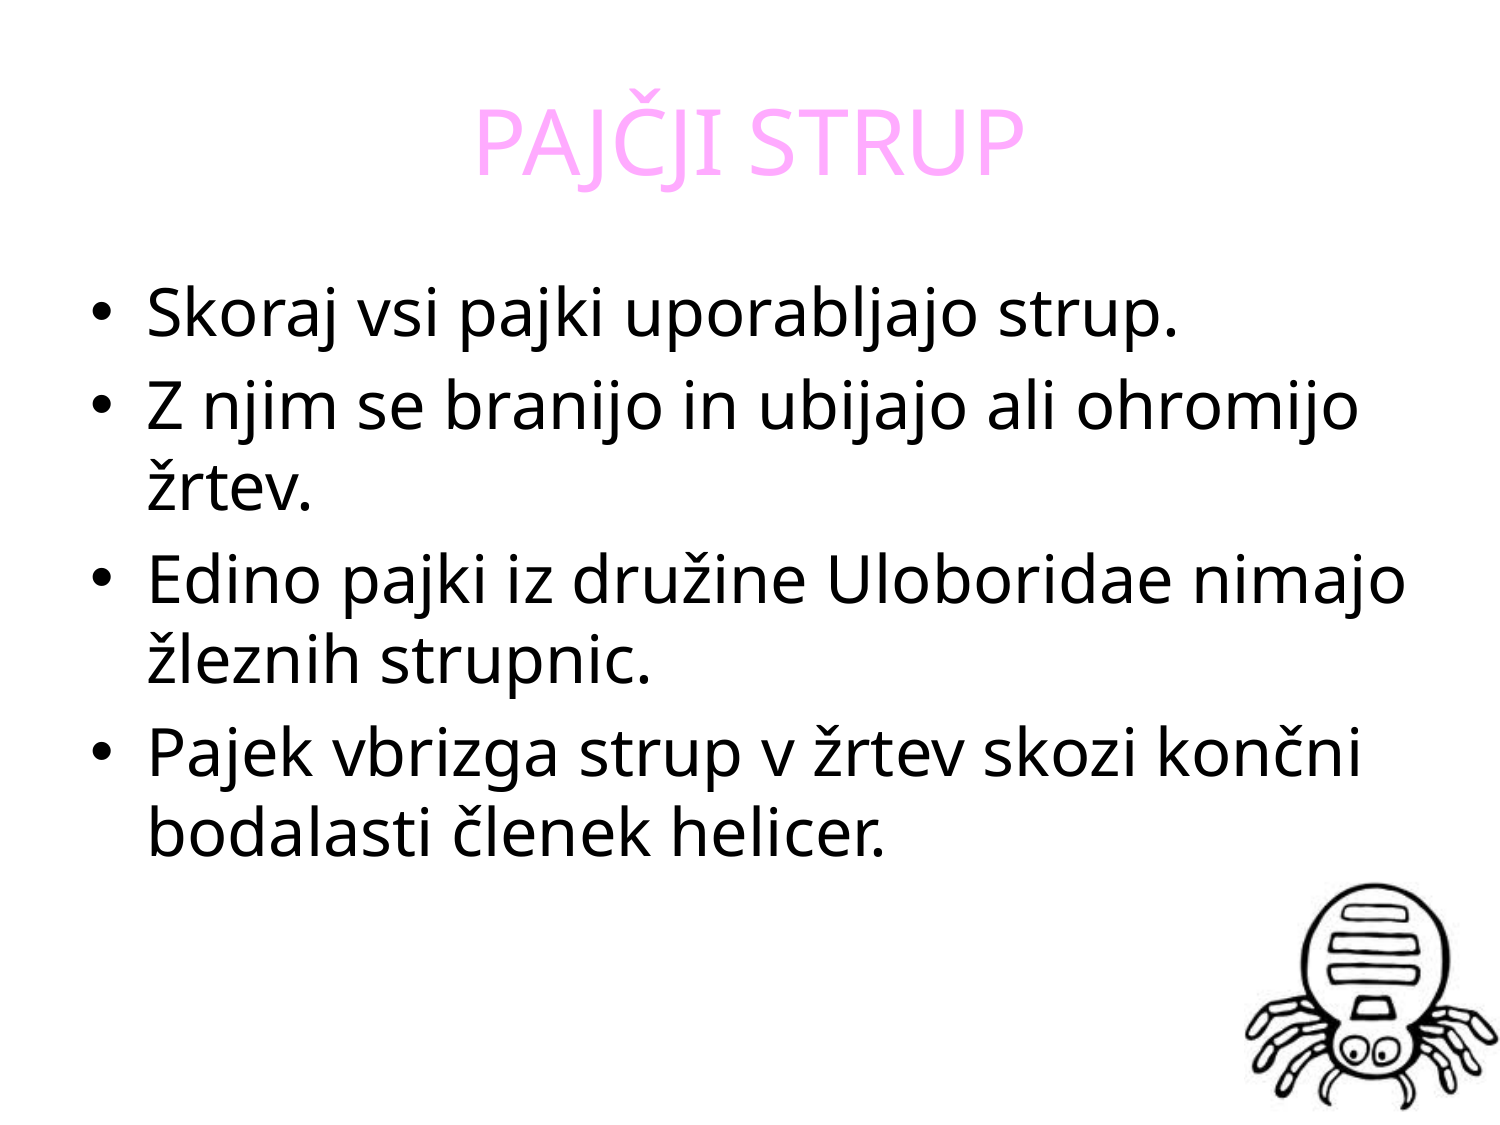

# PAJČJI STRUP
Skoraj vsi pajki uporabljajo strup.
Z njim se branijo in ubijajo ali ohromijo žrtev.
Edino pajki iz družine Uloboridae nimajo žleznih strupnic.
Pajek vbrizga strup v žrtev skozi končni bodalasti členek helicer.